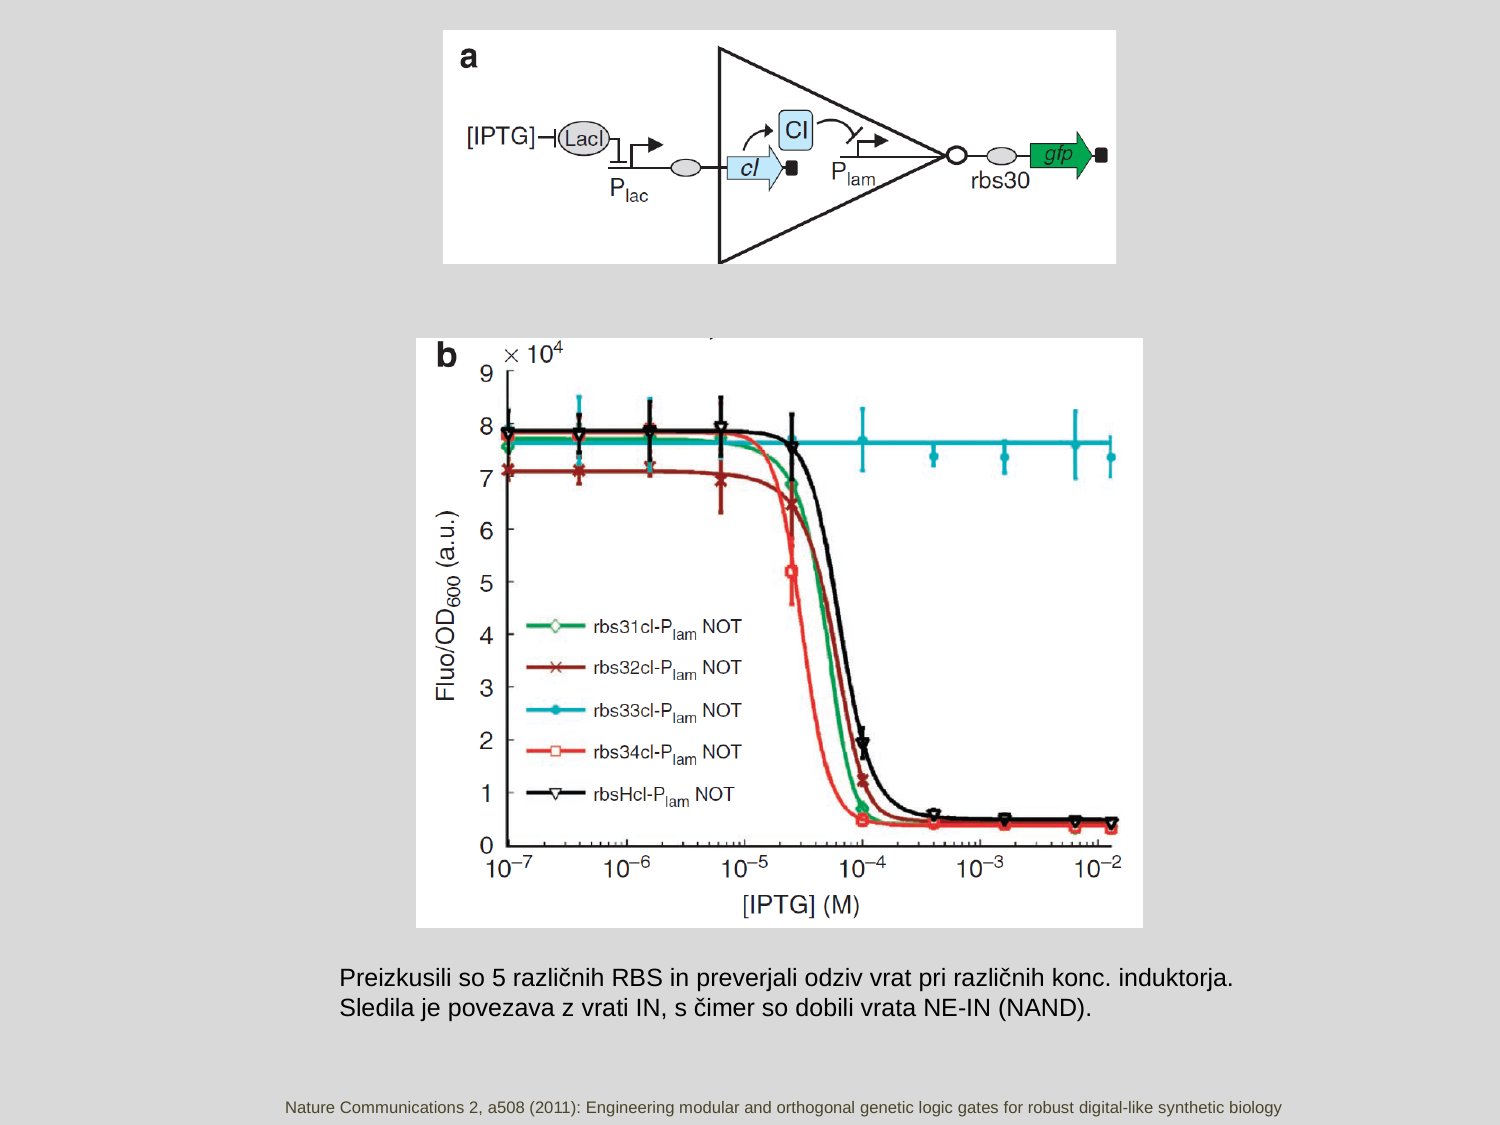

Preizkusili so 5 različnih RBS in preverjali odziv vrat pri različnih konc. induktorja.
Sledila je povezava z vrati IN, s čimer so dobili vrata NE-IN (NAND).
 Nature Communications 2, a508 (2011): Engineering modular and orthogonal genetic logic gates for robust digital-like synthetic biology